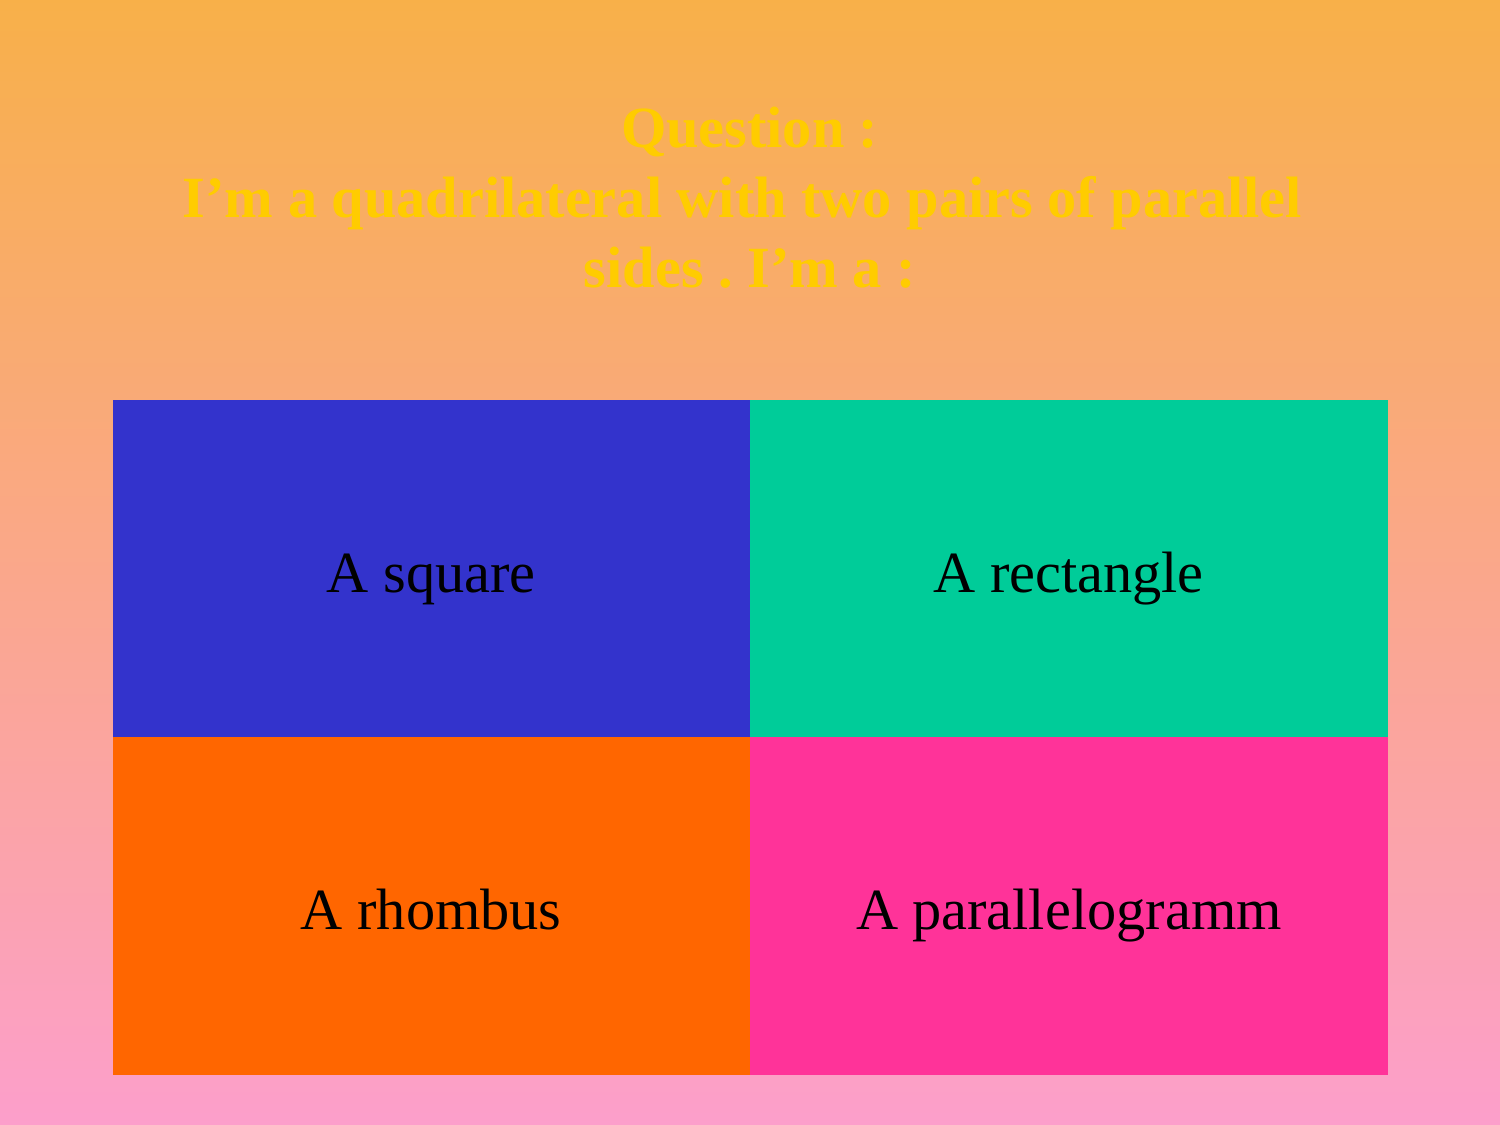

# Question : I’m a quadrilateral with two pairs of parallel sides . I’m a :
| A square | A rectangle |
| --- | --- |
| A rhombus | A parallelogramm |